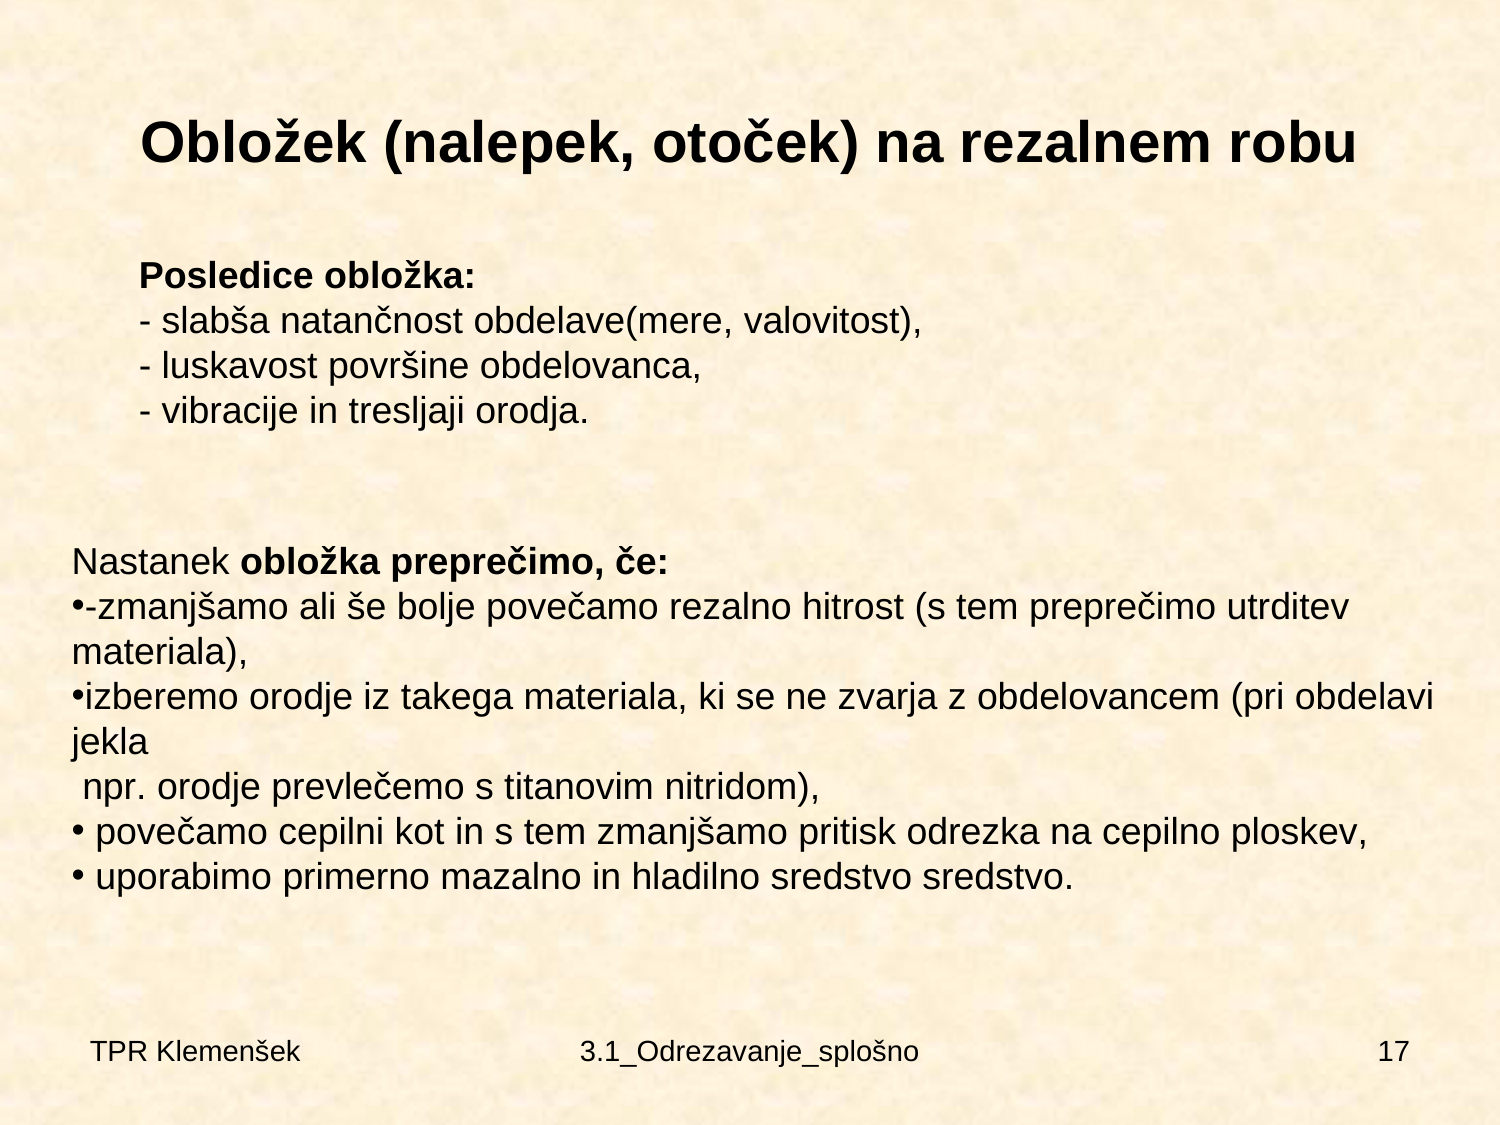

# Obložek (nalepek, otoček) na rezalnem robu
Posledice obložka:
- slabša natančnost obdelave(mere, valovitost),
- luskavost površine obdelovanca,
- vibracije in tresljaji orodja.
Nastanek obložka preprečimo, če:
-zmanjšamo ali še bolje povečamo rezalno hitrost (s tem preprečimo utrditev materiala),
izberemo orodje iz takega materiala, ki se ne zvarja z obdelovancem (pri obdelavi jekla
 npr. orodje prevlečemo s titanovim nitridom),
 povečamo cepilni kot in s tem zmanjšamo pritisk odrezka na cepilno ploskev,
 uporabimo primerno mazalno in hladilno sredstvo sredstvo.
TPR Klemenšek
3.1_Odrezavanje_splošno
10